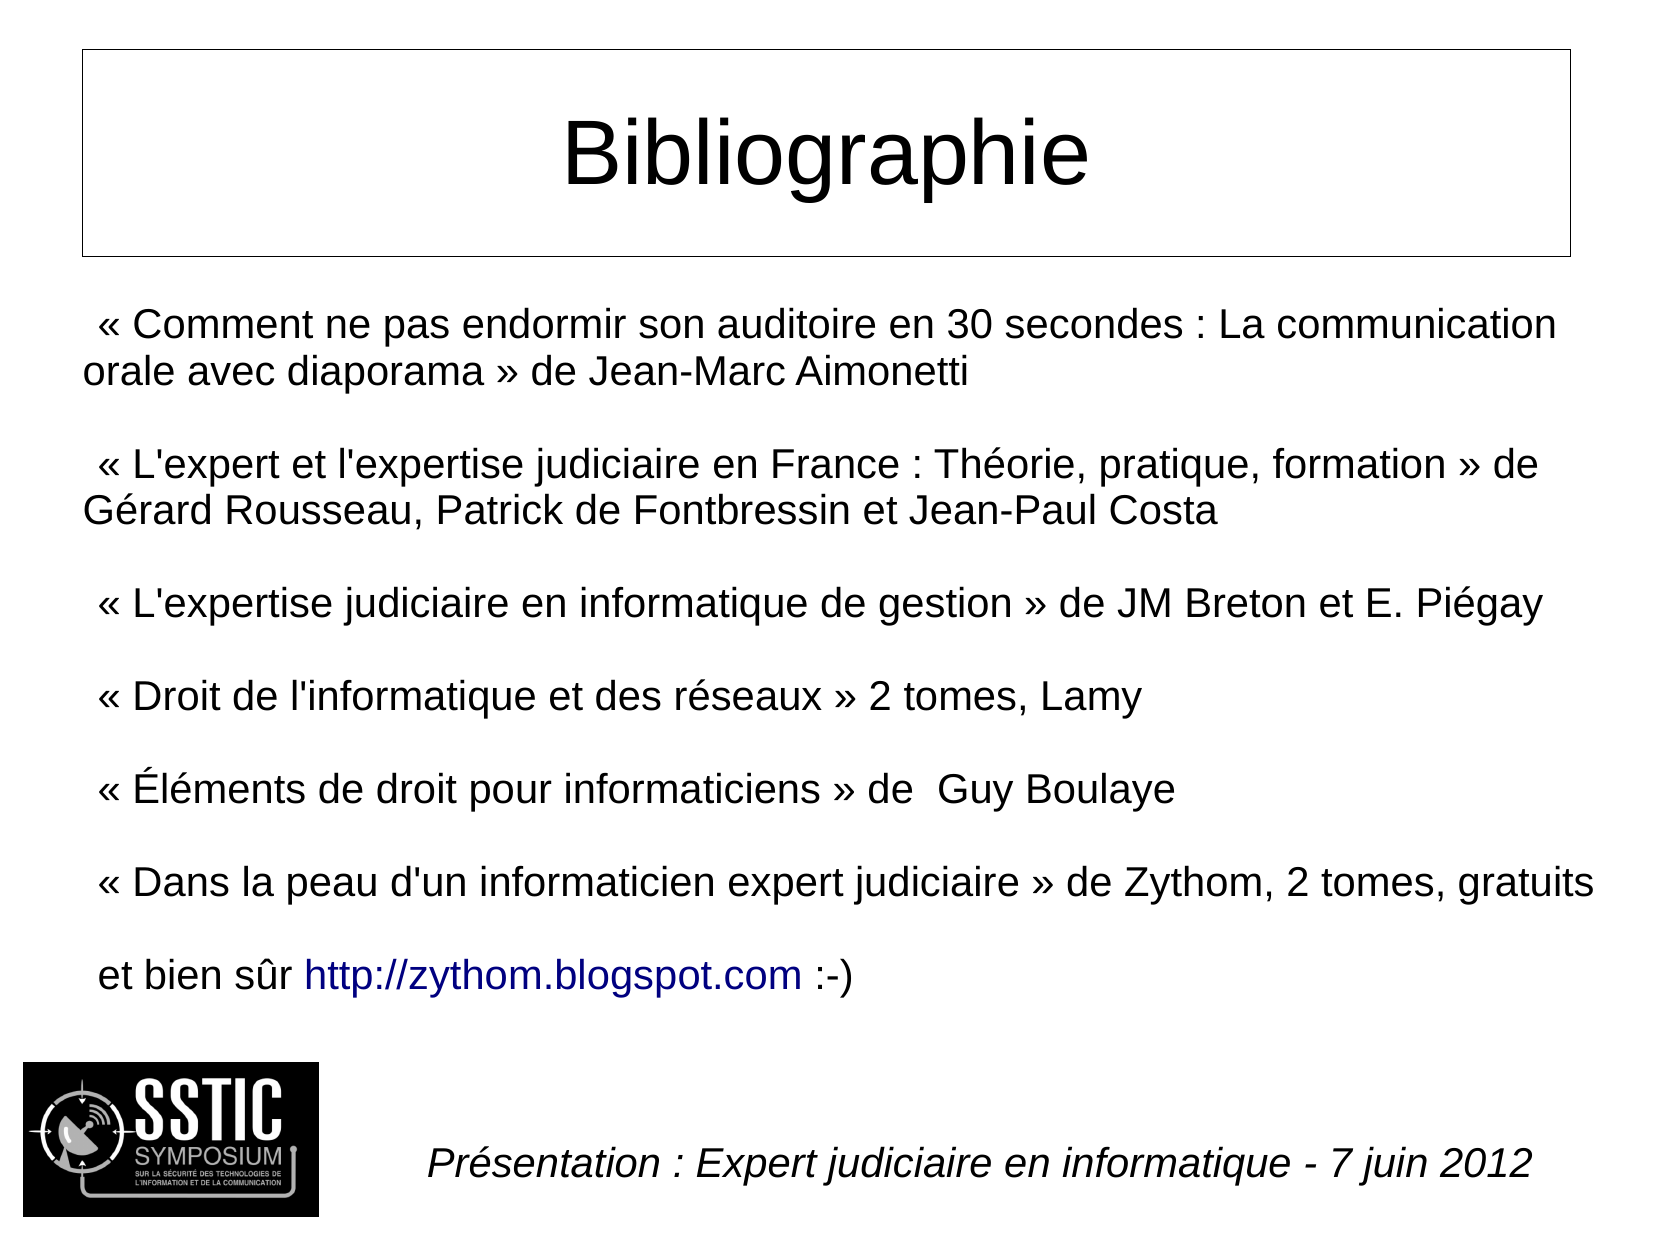

# Bibliographie
« Comment ne pas endormir son auditoire en 30 secondes : La communication orale avec diaporama » de Jean-Marc Aimonetti
« L'expert et l'expertise judiciaire en France : Théorie, pratique, formation » de Gérard Rousseau, Patrick de Fontbressin et Jean-Paul Costa
« L'expertise judiciaire en informatique de gestion » de JM Breton et E. Piégay
« Droit de l'informatique et des réseaux » 2 tomes, Lamy
« Éléments de droit pour informaticiens » de Guy Boulaye
« Dans la peau d'un informaticien expert judiciaire » de Zythom, 2 tomes, gratuits
et bien sûr http://zythom.blogspot.com :-)
Présentation : Expert judiciaire en informatique - 7 juin 2012